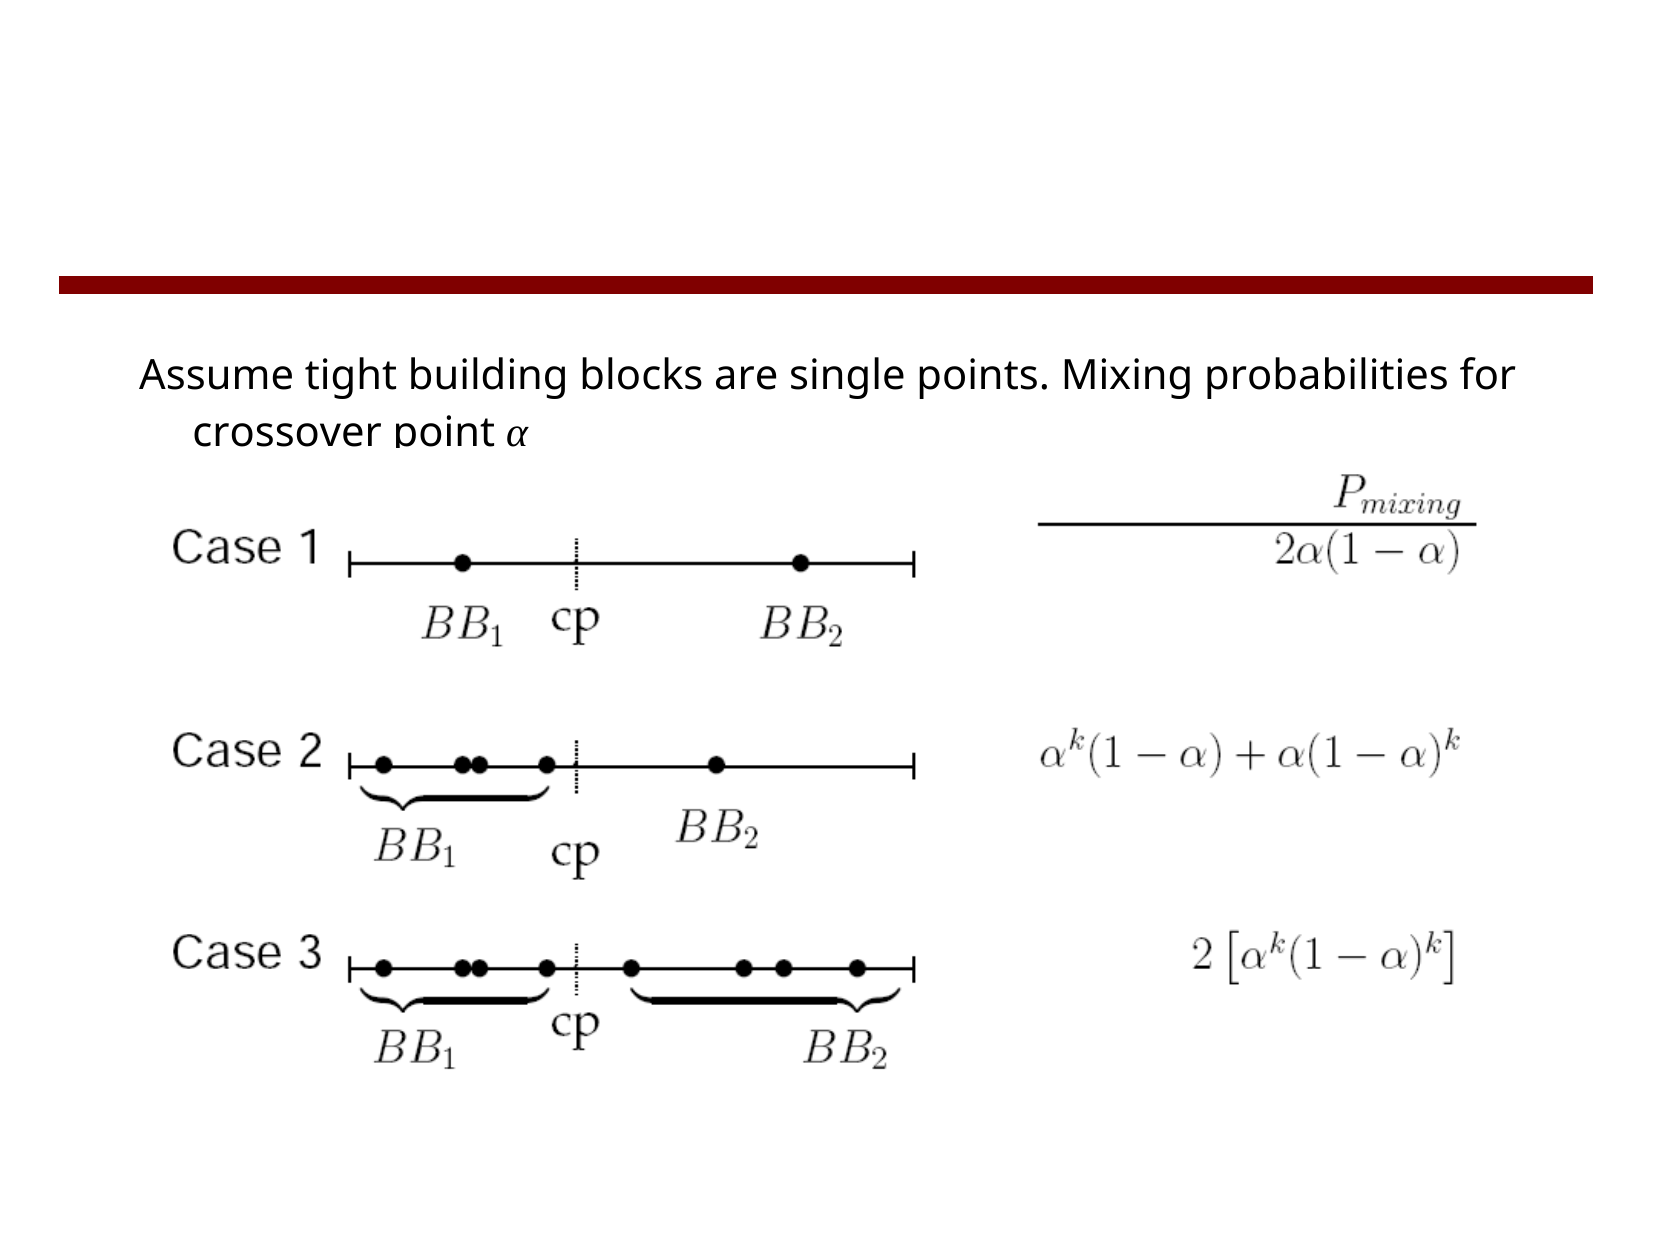

#
Assume tight building blocks are single points. Mixing probabilities for crossover point α